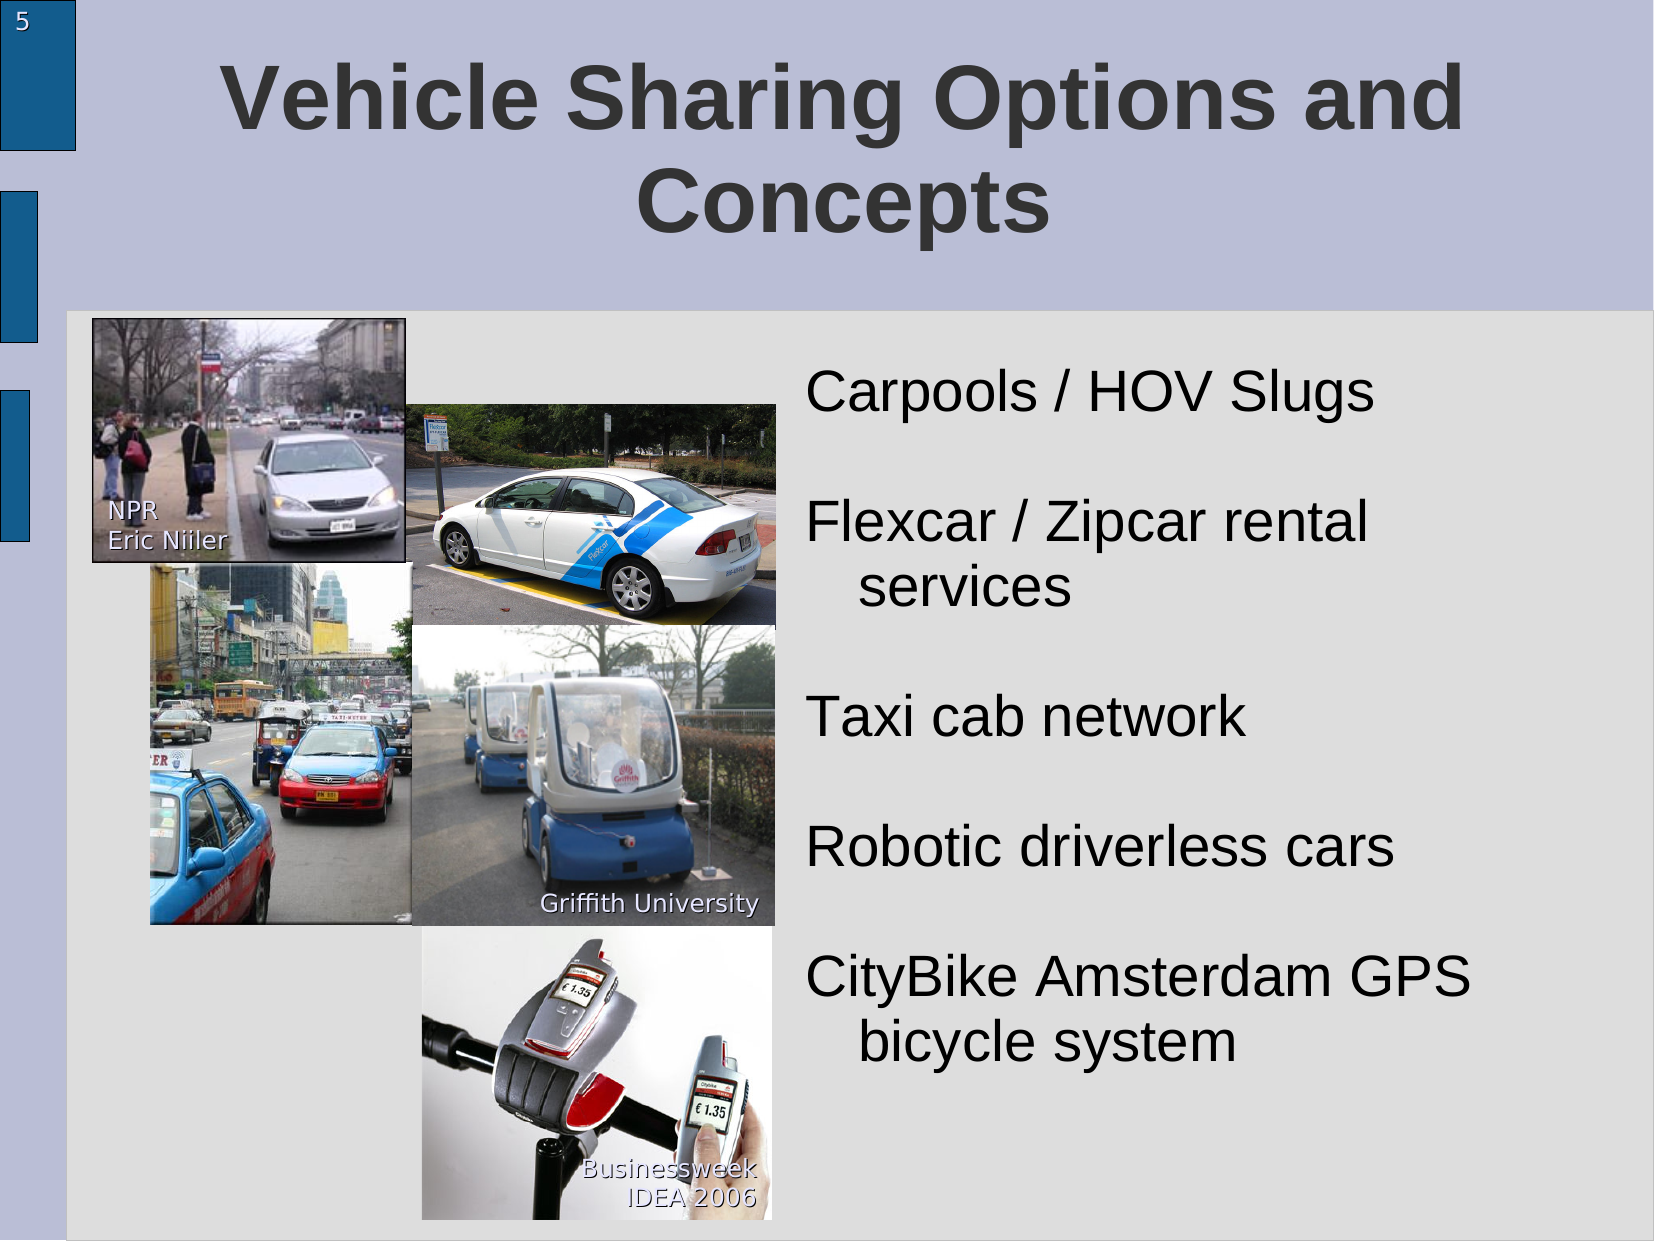

# Vehicle Sharing Options and Concepts
NPR
Eric Niiler
Carpools / HOV Slugs
Flexcar / Zipcar rental services
Taxi cab network
Robotic driverless cars
CityBike Amsterdam GPS bicycle system
Griffith University
Businessweek
IDEA 2006